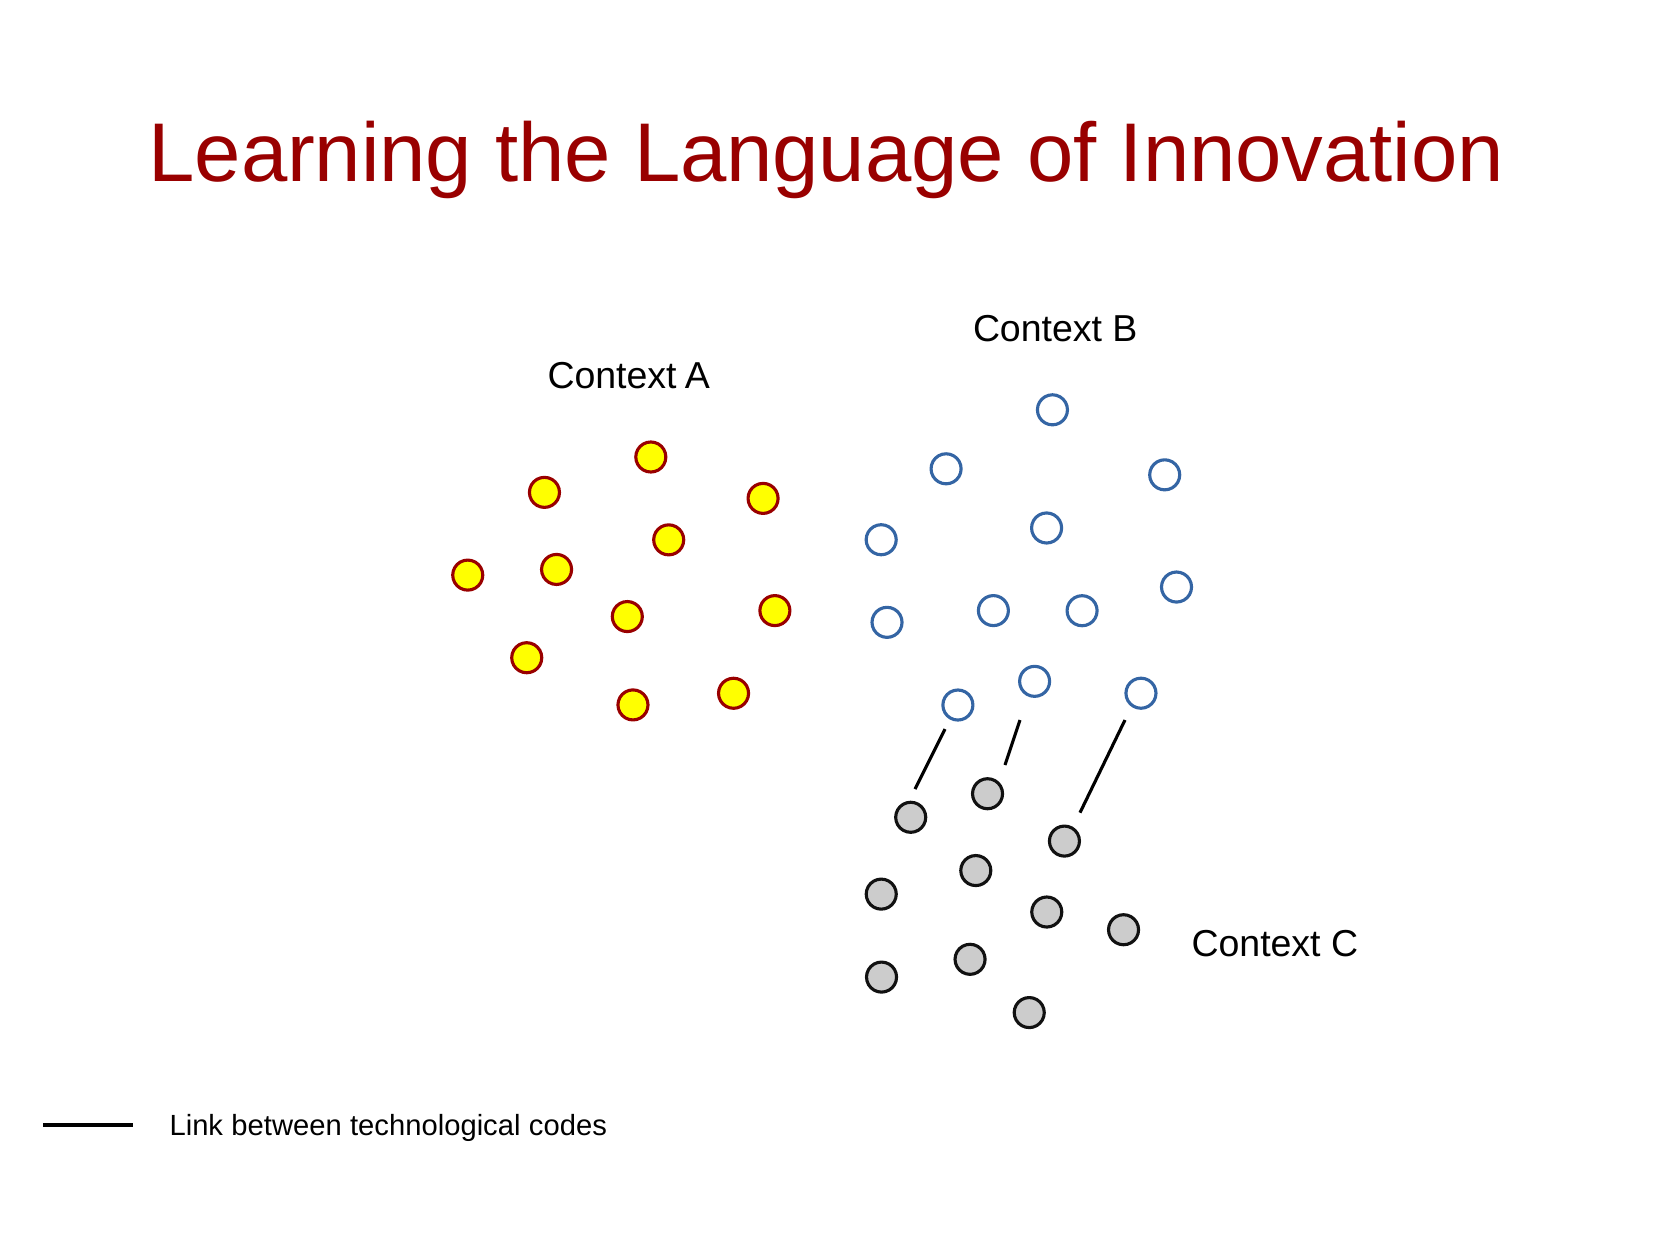

# Learning the Language of Innovation
Context B
Context A
Context C
Link between technological codes